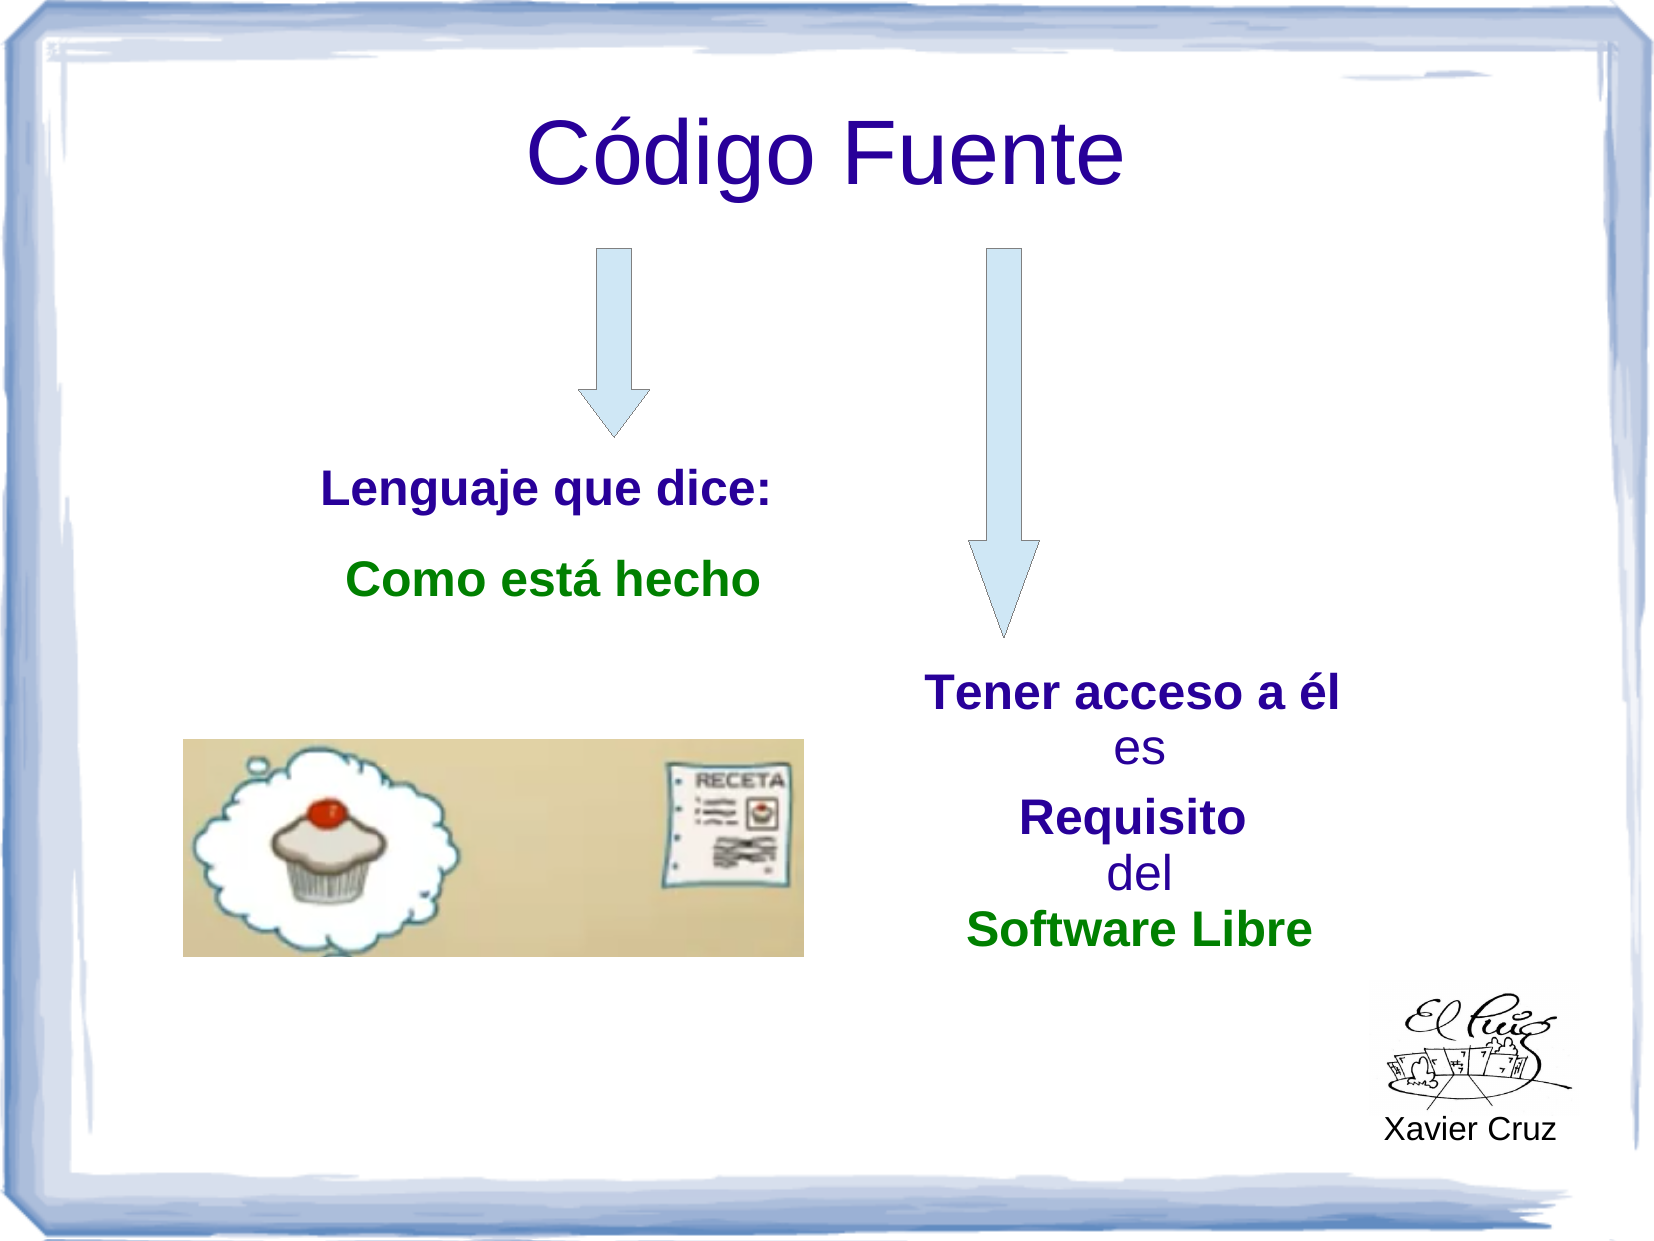

# Código Fuente
Lenguaje que dice:
 Como está hecho
Tener acceso a él
es
Requisito
del
Software Libre